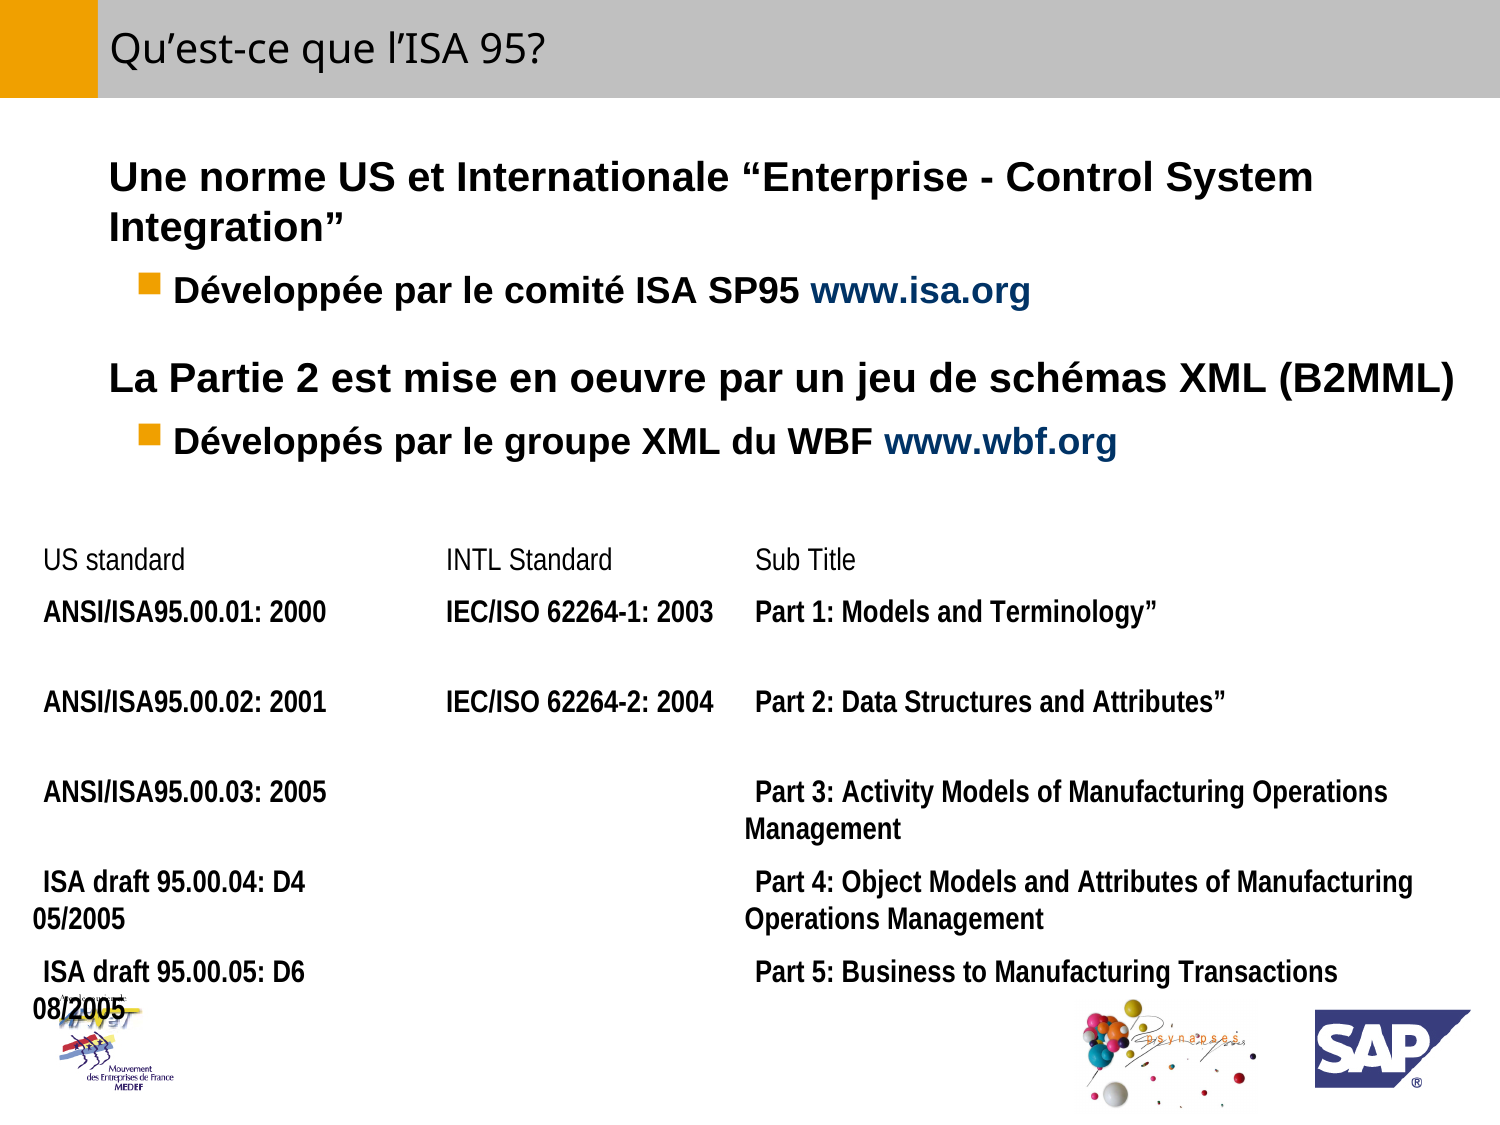

# Qu’est-ce que l’ISA 95?
Une norme US et Internationale “Enterprise - Control System Integration”
Développée par le comité ISA SP95 www.isa.org
La Partie 2 est mise en oeuvre par un jeu de schémas XML (B2MML)
Développés par le groupe XML du WBF www.wbf.org
| US standard | INTL Standard | Sub Title |
| --- | --- | --- |
| ANSI/ISA95.00.01: 2000 | IEC/ISO 62264-1: 2003 | Part 1: Models and Terminology” |
| ANSI/ISA95.00.02: 2001 | IEC/ISO 62264-2: 2004 | Part 2: Data Structures and Attributes” |
| ANSI/ISA95.00.03: 2005 | | Part 3: Activity Models of Manufacturing Operations Management |
| ISA draft 95.00.04: D4 05/2005 | | Part 4: Object Models and Attributes of Manufacturing Operations Management |
| ISA draft 95.00.05: D6 08/2005 | | Part 5: Business to Manufacturing Transactions |